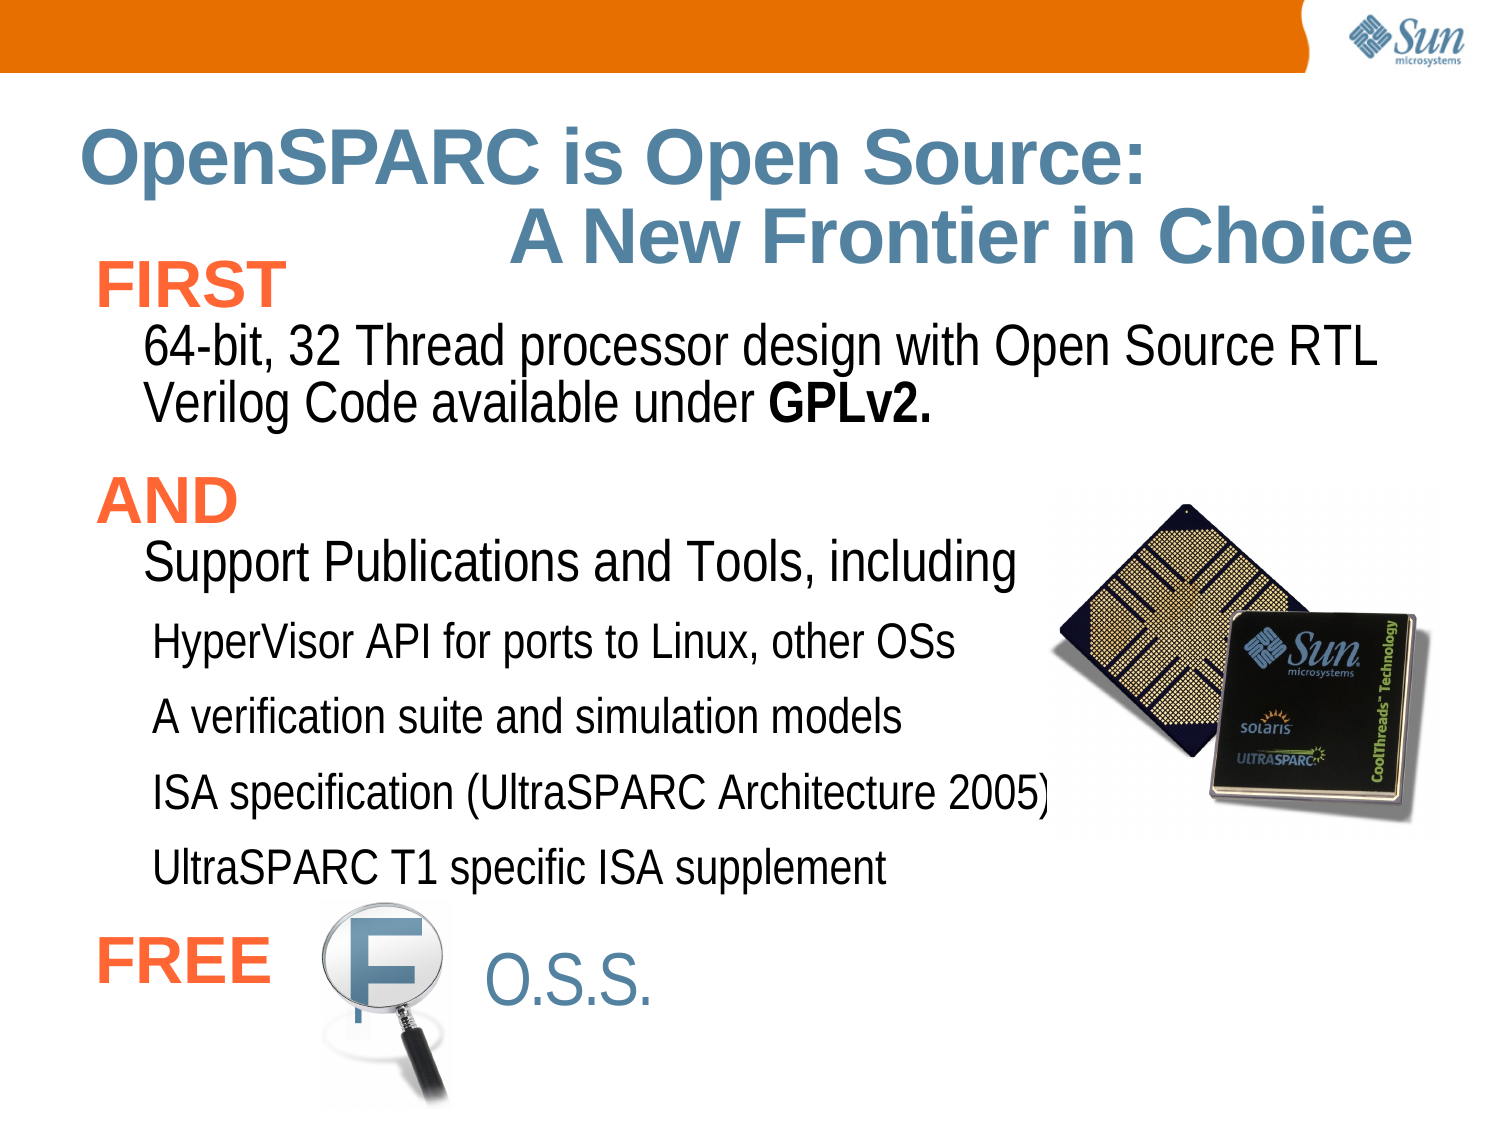

# OpenSPARC is Open Source: A New Frontier in Choice
FIRST
64-bit, 32 Thread processor design with Open Source RTL Verilog Code available under GPLv2.
AND
Support Publications and Tools, including
HyperVisor API for ports to Linux, other OSs
A verification suite and simulation models
ISA specification (UltraSPARC Architecture 2005)
UltraSPARC T1 specific ISA supplement
FREE
O.S.S.